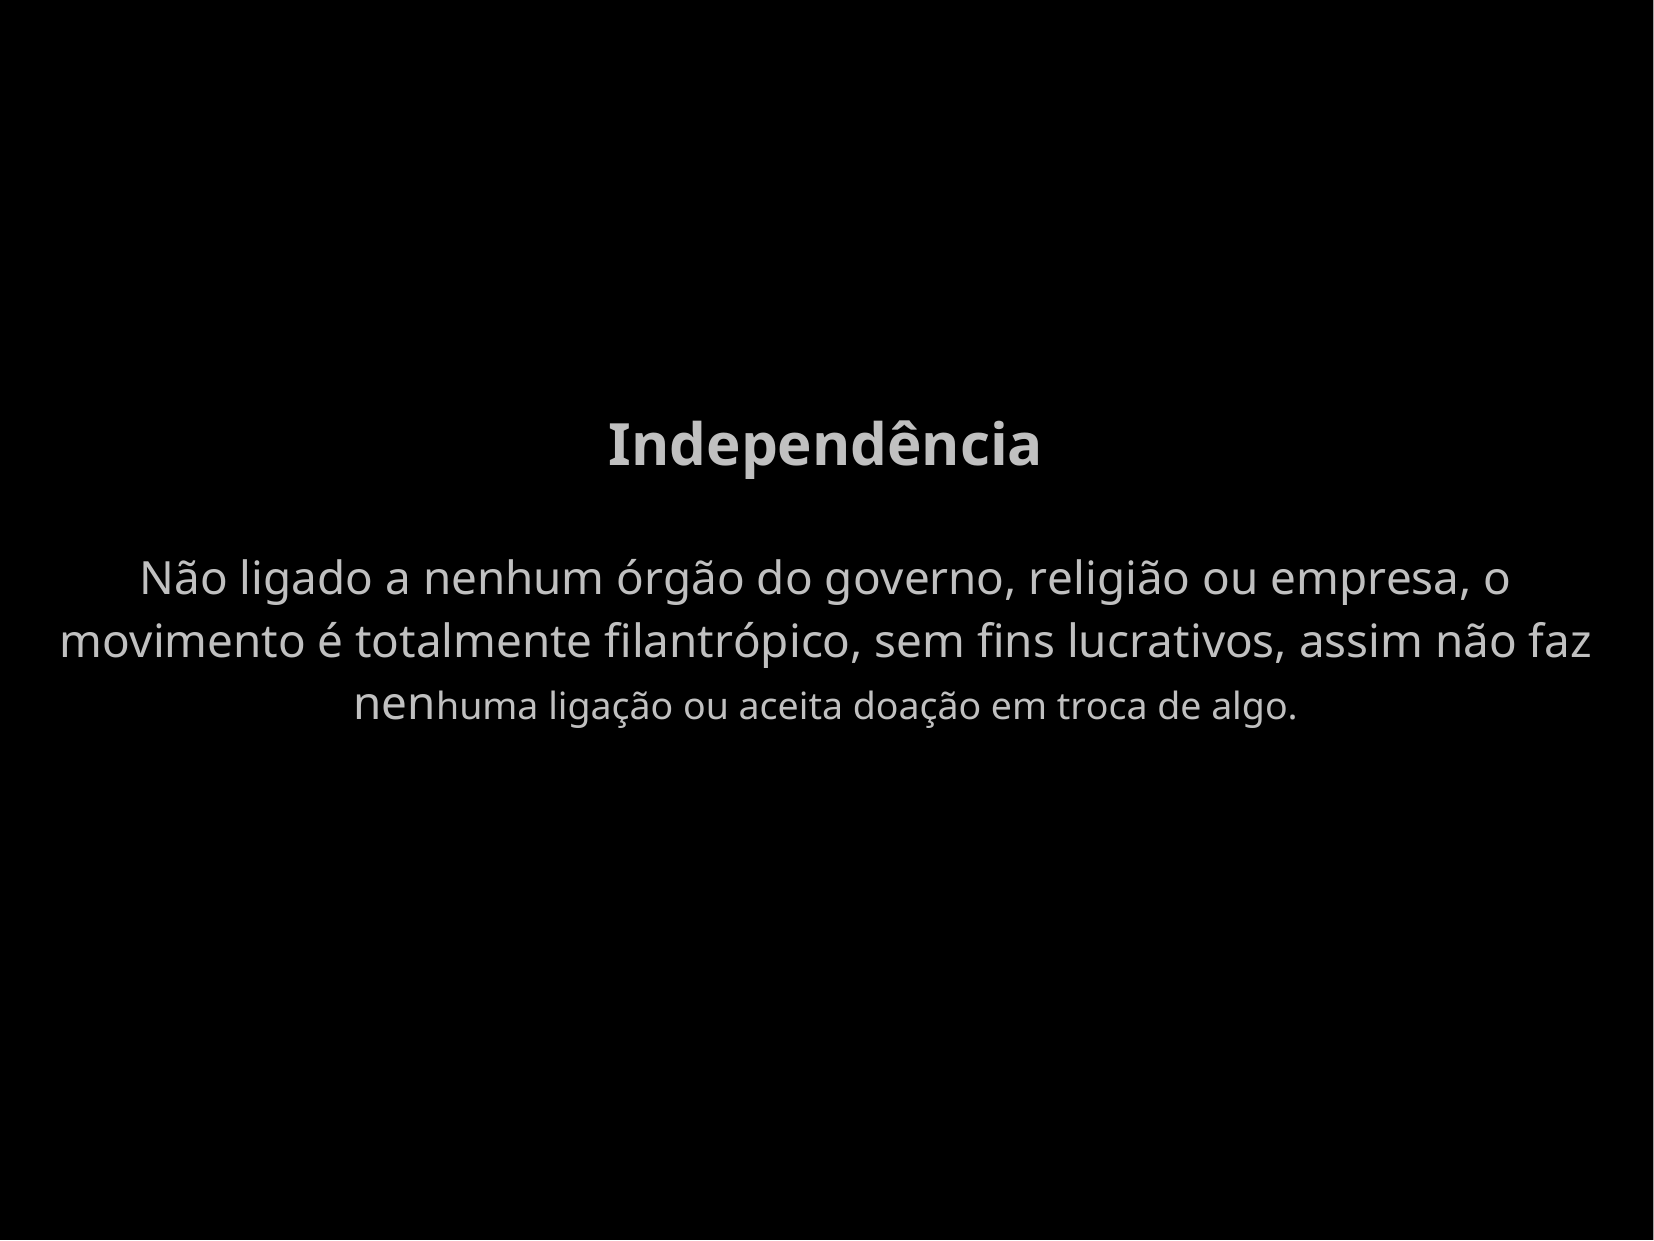

Independência
Não ligado a nenhum órgão do governo, religião ou empresa, o movimento é totalmente filantrópico, sem fins lucrativos, assim não faz nenhuma ligação ou aceita doação em troca de algo.